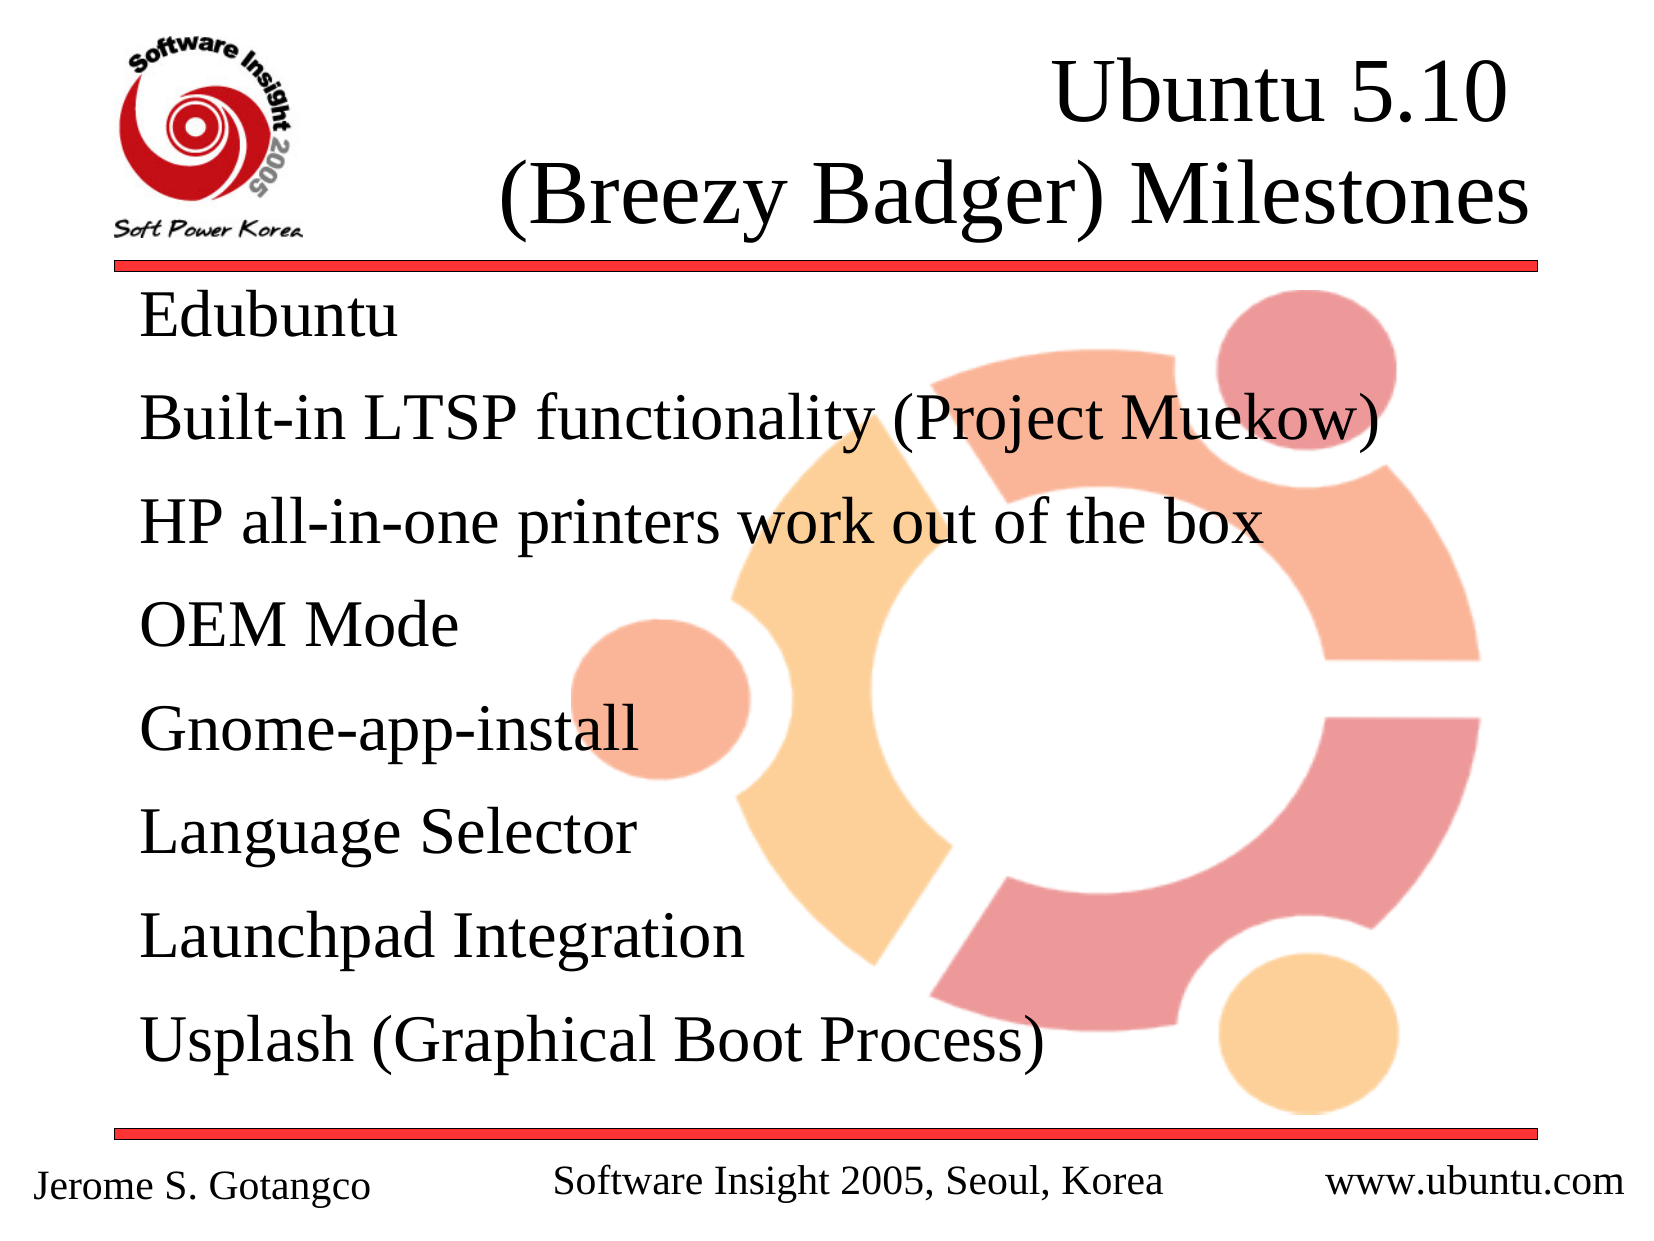

# Ubuntu 5.10 (Breezy Badger) Milestones
Edubuntu
Built-in LTSP functionality (Project Muekow)
HP all-in-one printers work out of the box
OEM Mode
Gnome-app-install
Language Selector
Launchpad Integration
Usplash (Graphical Boot Process)